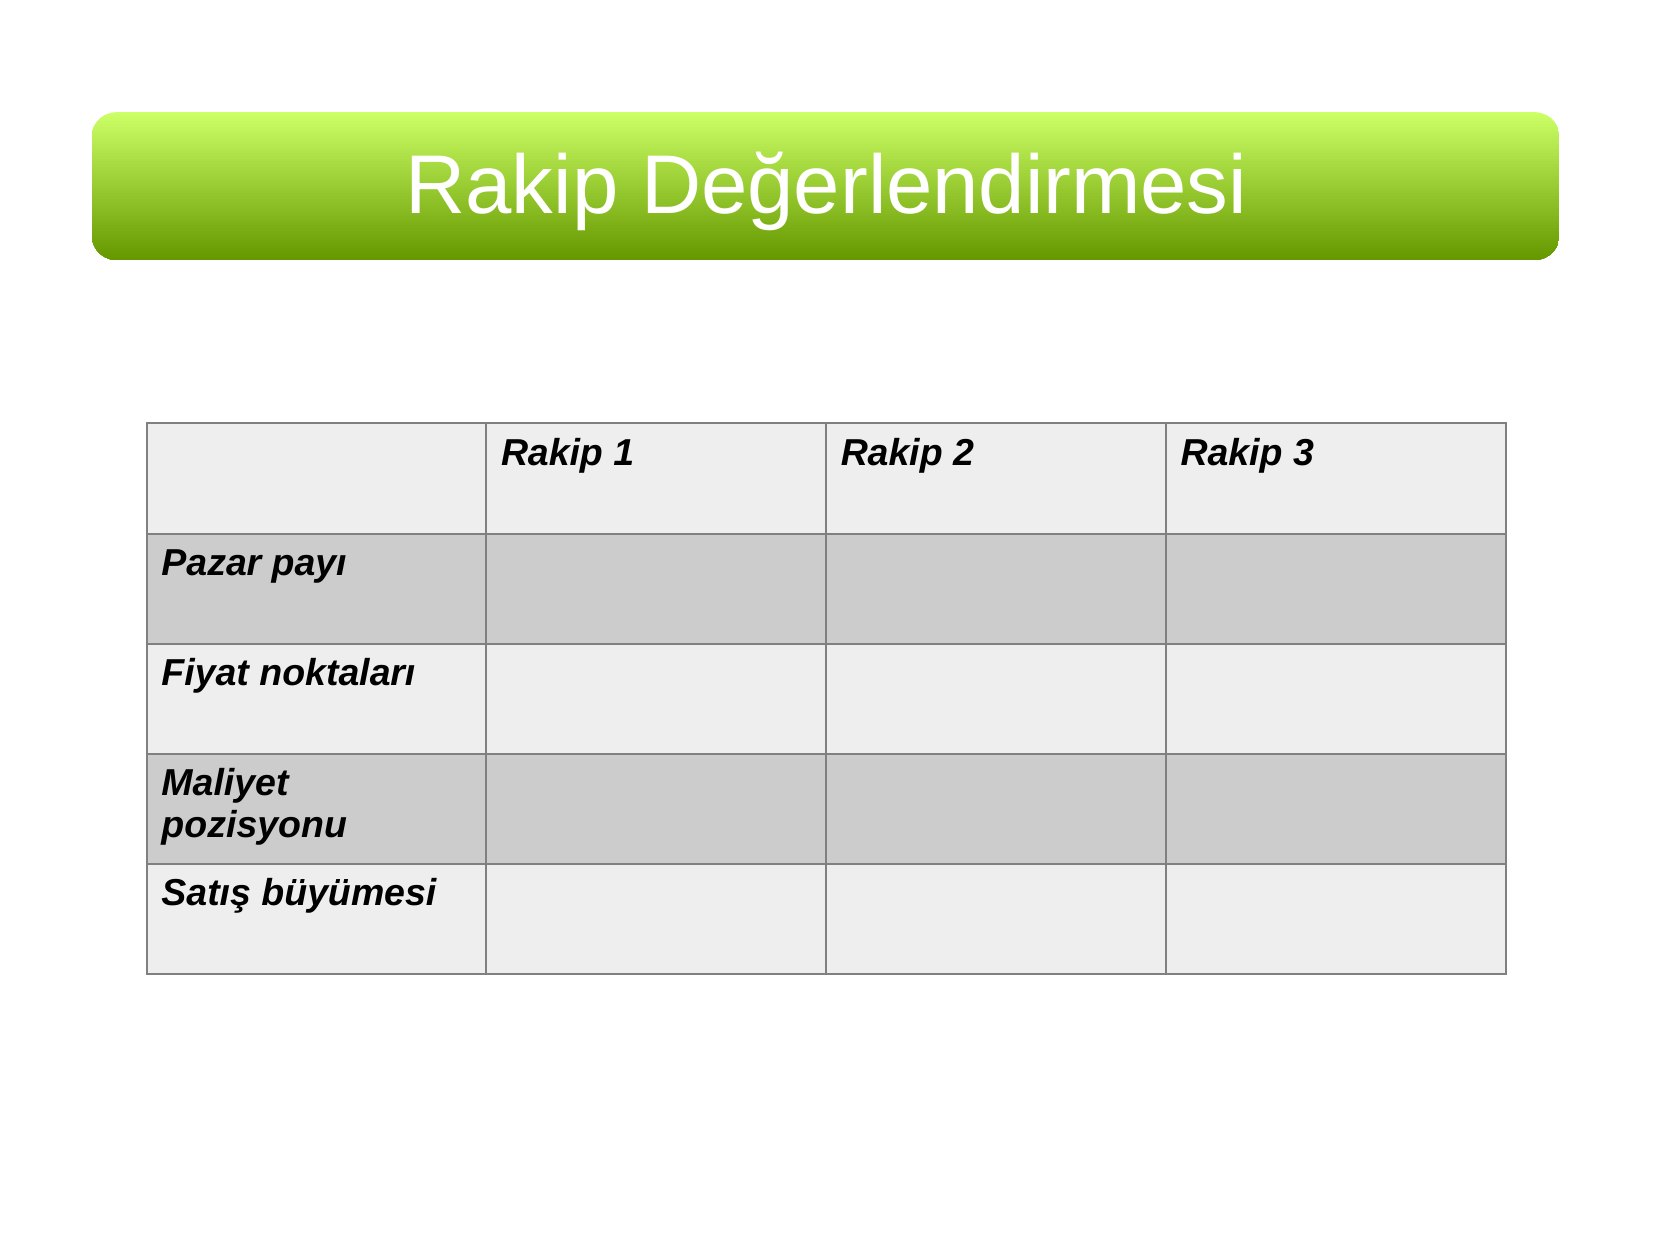

# Rakip Değerlendirmesi
| | Rakip 1 | Rakip 2 | Rakip 3 |
| --- | --- | --- | --- |
| Pazar payı | | | |
| Fiyat noktaları | | | |
| Maliyet pozisyonu | | | |
| Satış büyümesi | | | |